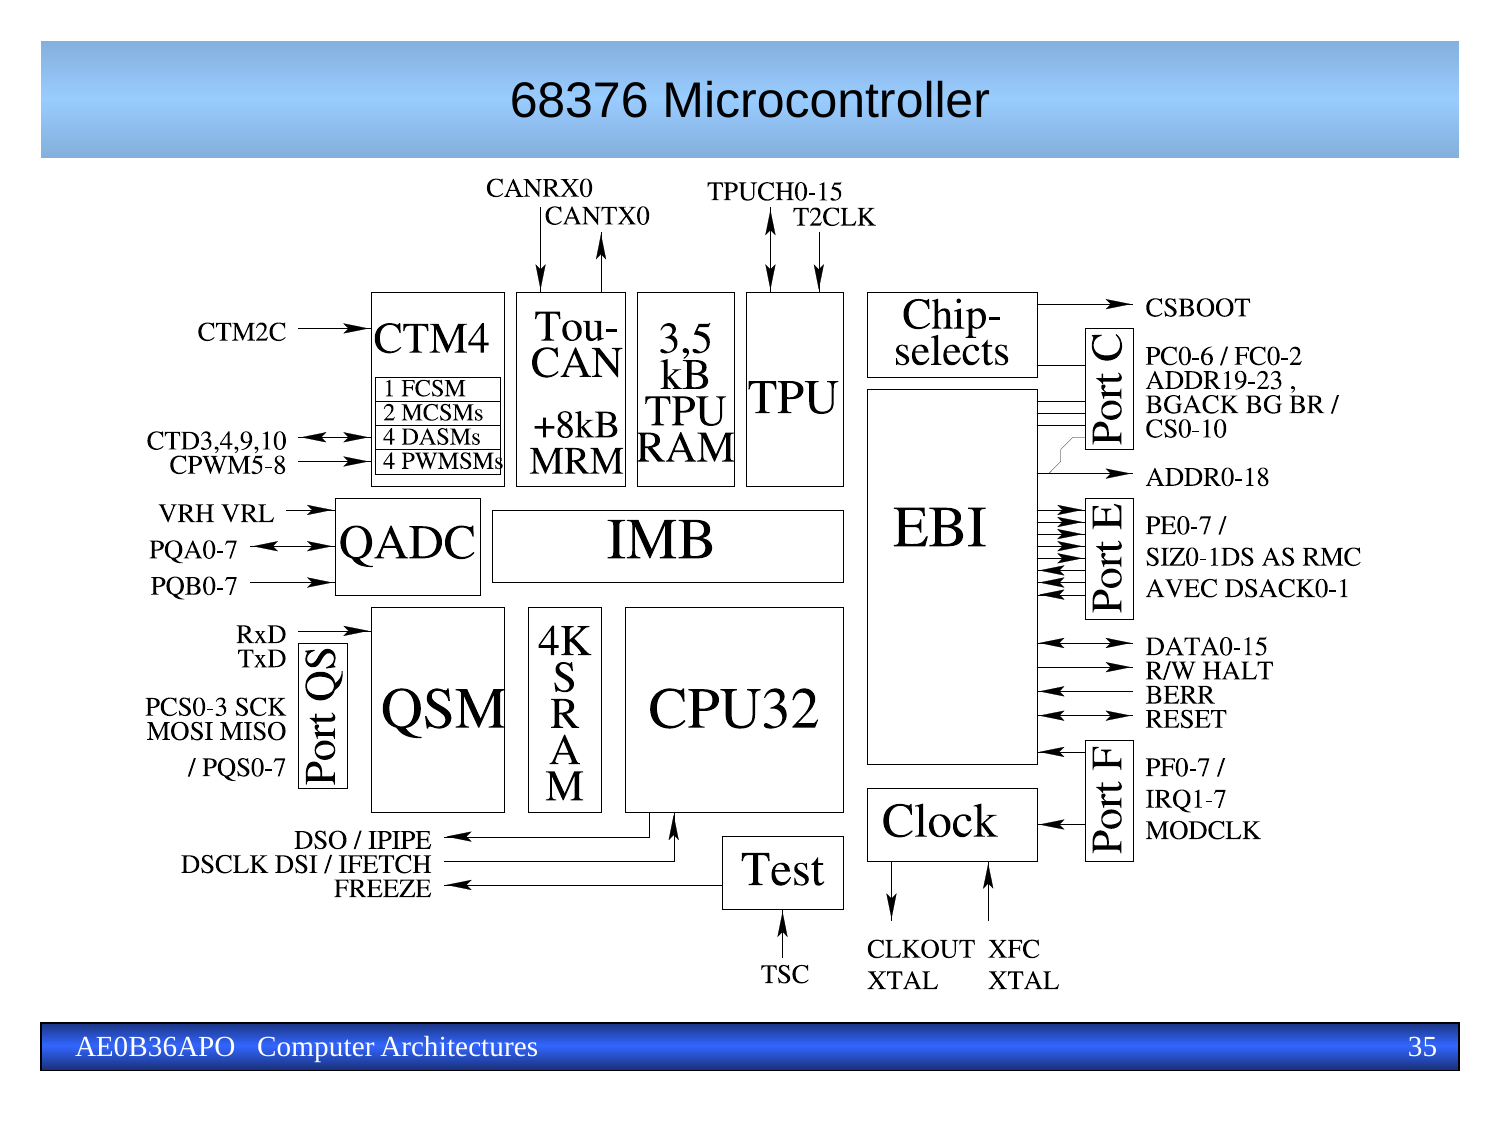

# 68376 Microcontroller
AE0B36APO Computer Architectures
35